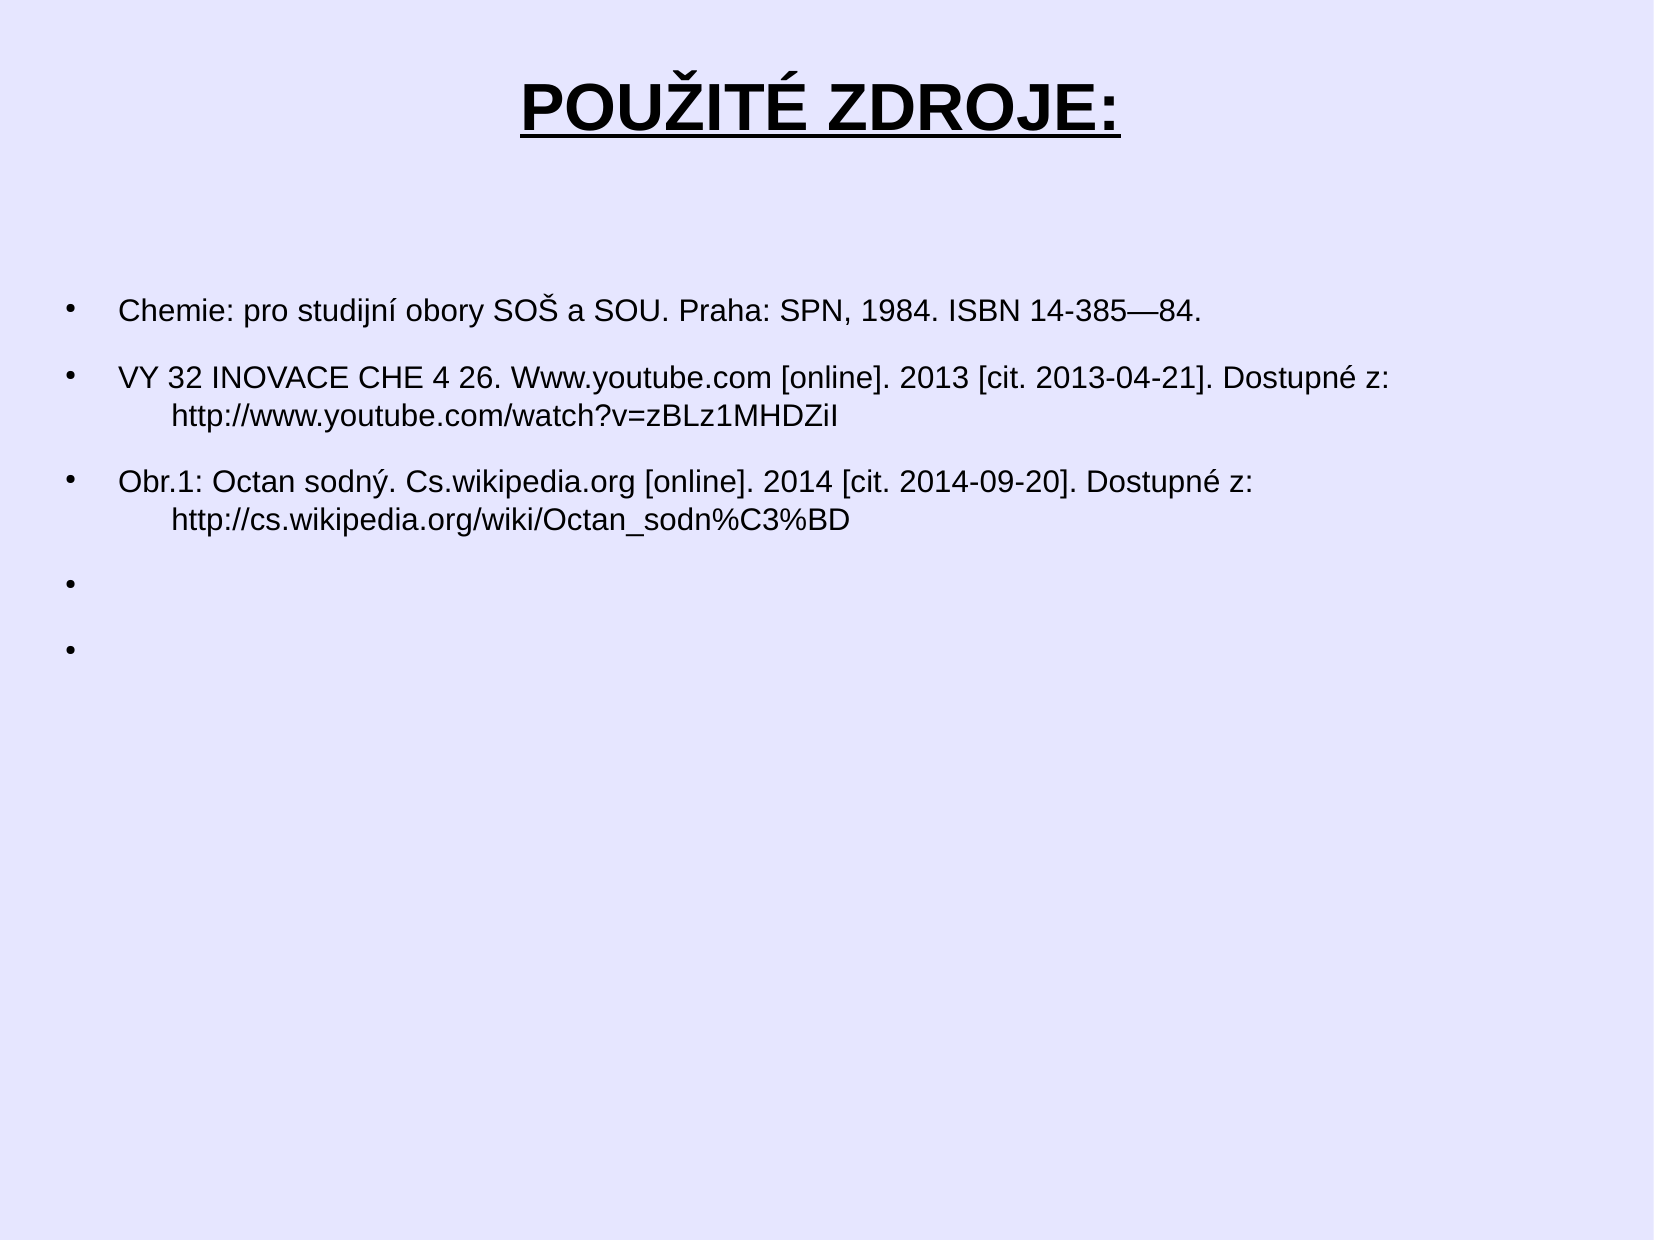

# POUŽITÉ ZDROJE:
Chemie: pro studijní obory SOŠ a SOU. Praha: SPN, 1984. ISBN 14-385—84.
VY 32 INOVACE CHE 4 26. Www.youtube.com [online]. 2013 [cit. 2013-04-21]. Dostupné z: http://www.youtube.com/watch?v=zBLz1MHDZiI
Obr.1: Octan sodný. Cs.wikipedia.org [online]. 2014 [cit. 2014-09-20]. Dostupné z: http://cs.wikipedia.org/wiki/Octan_sodn%C3%BD